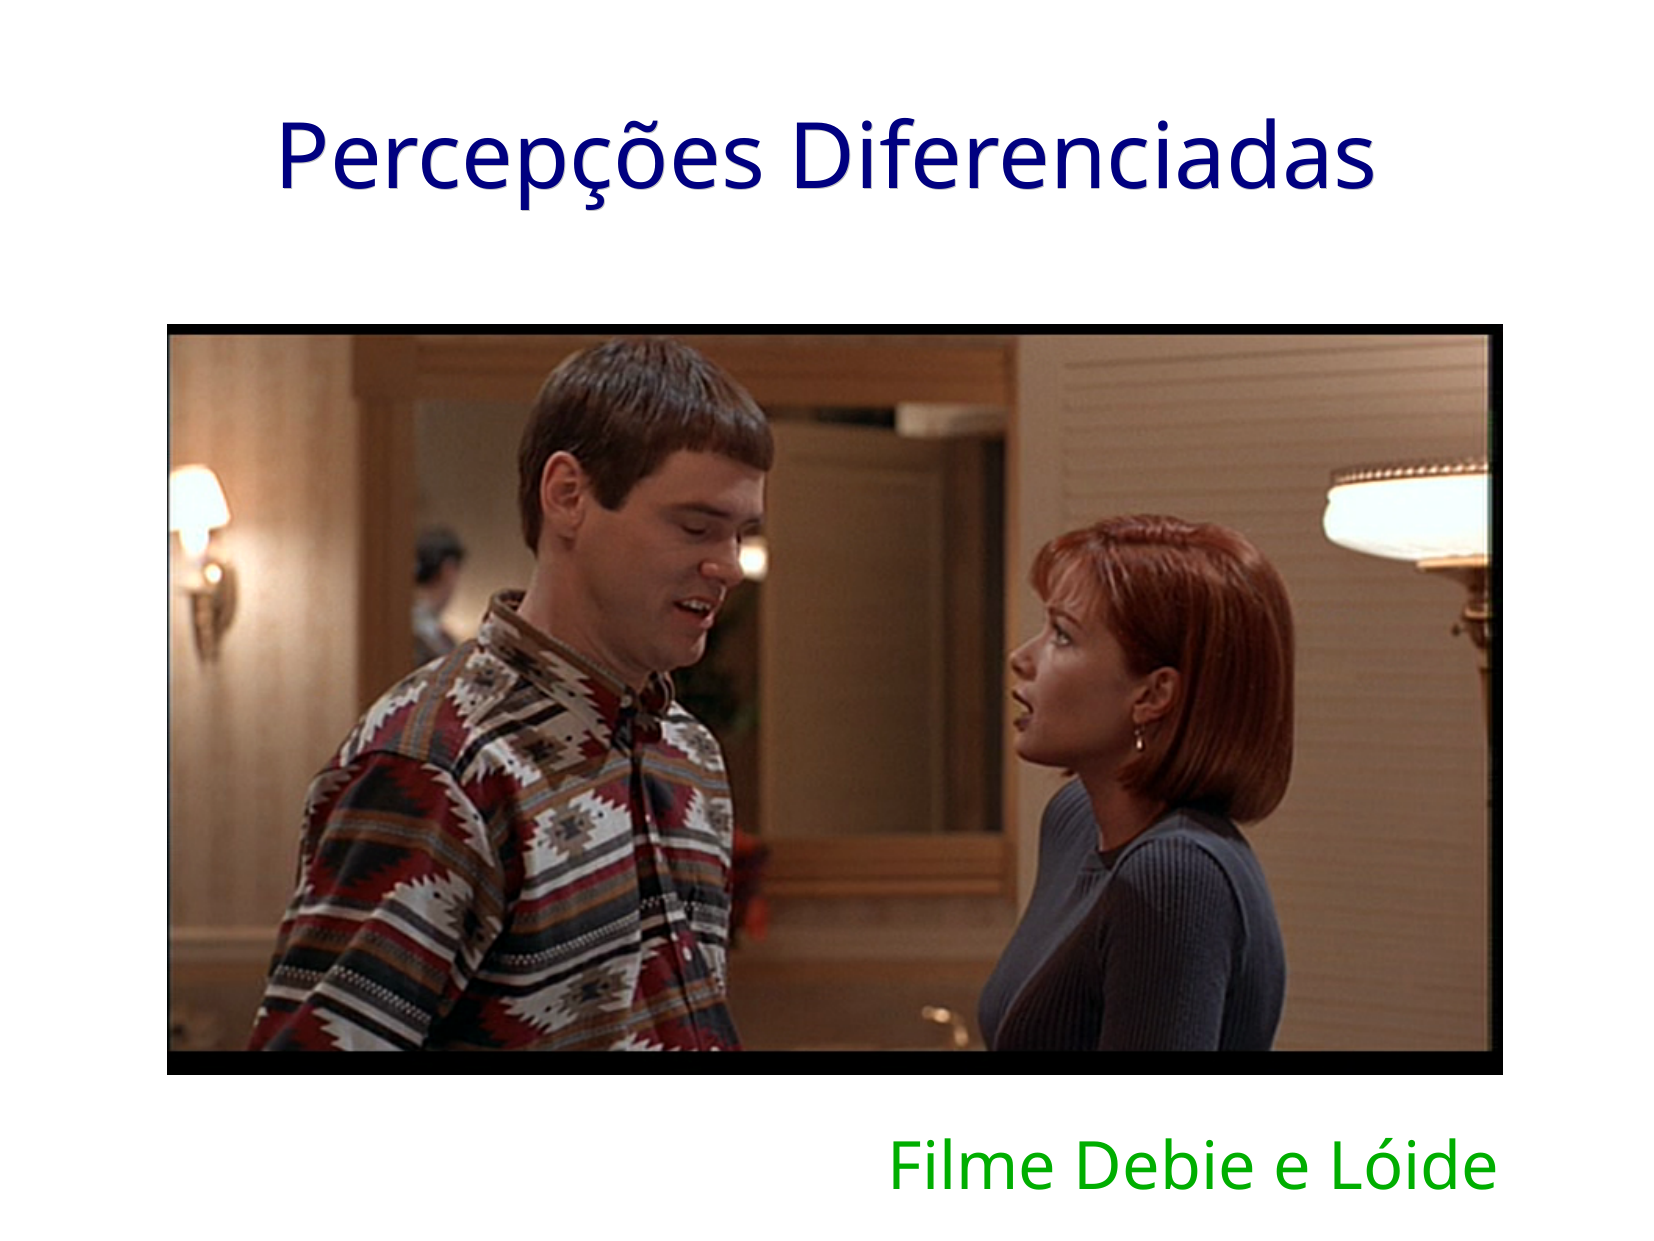

Percepções Diferenciadas
#
Filme Debie e Lóide